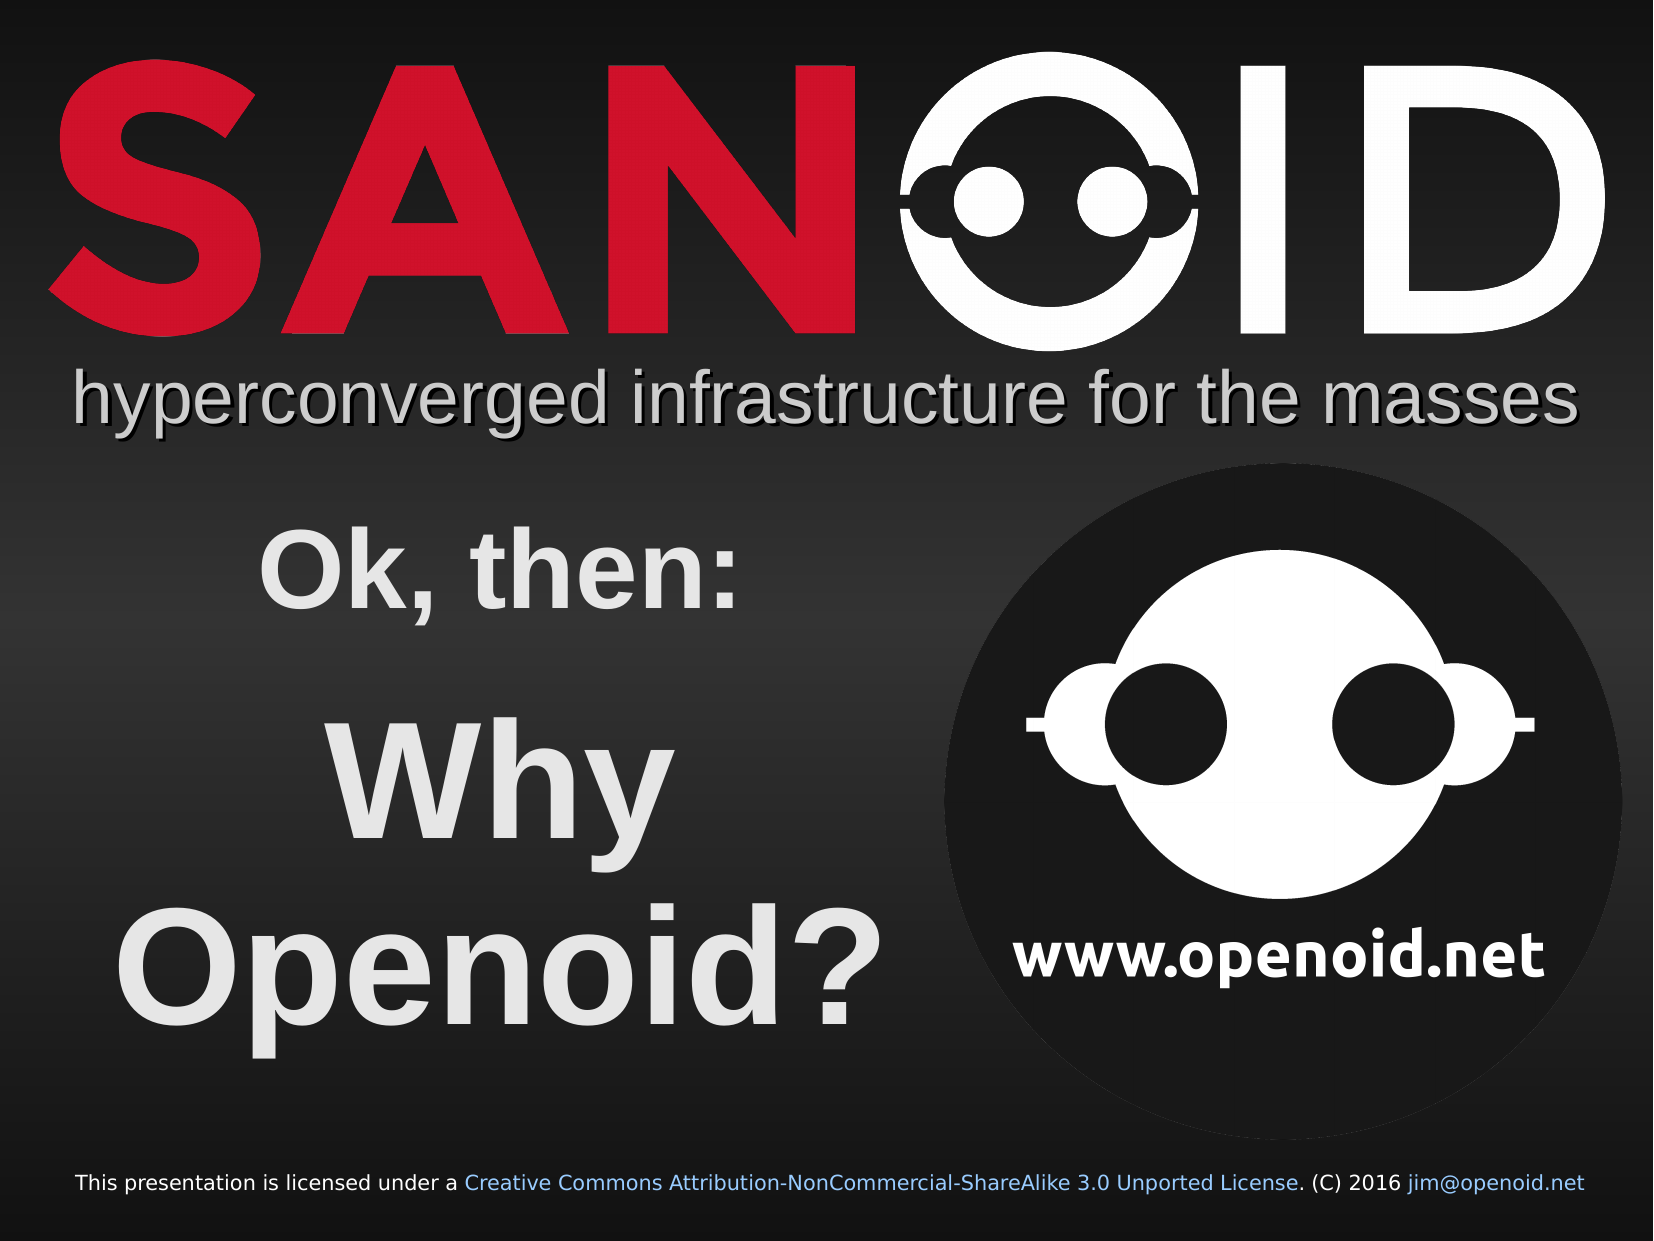

hyperconverged infrastructure for the masses
Ok, then:
Why
Openoid?
# This presentation is licensed under a Creative Commons Attribution-NonCommercial-ShareAlike 3.0 Unported License. (C) 2016 jim@openoid.net